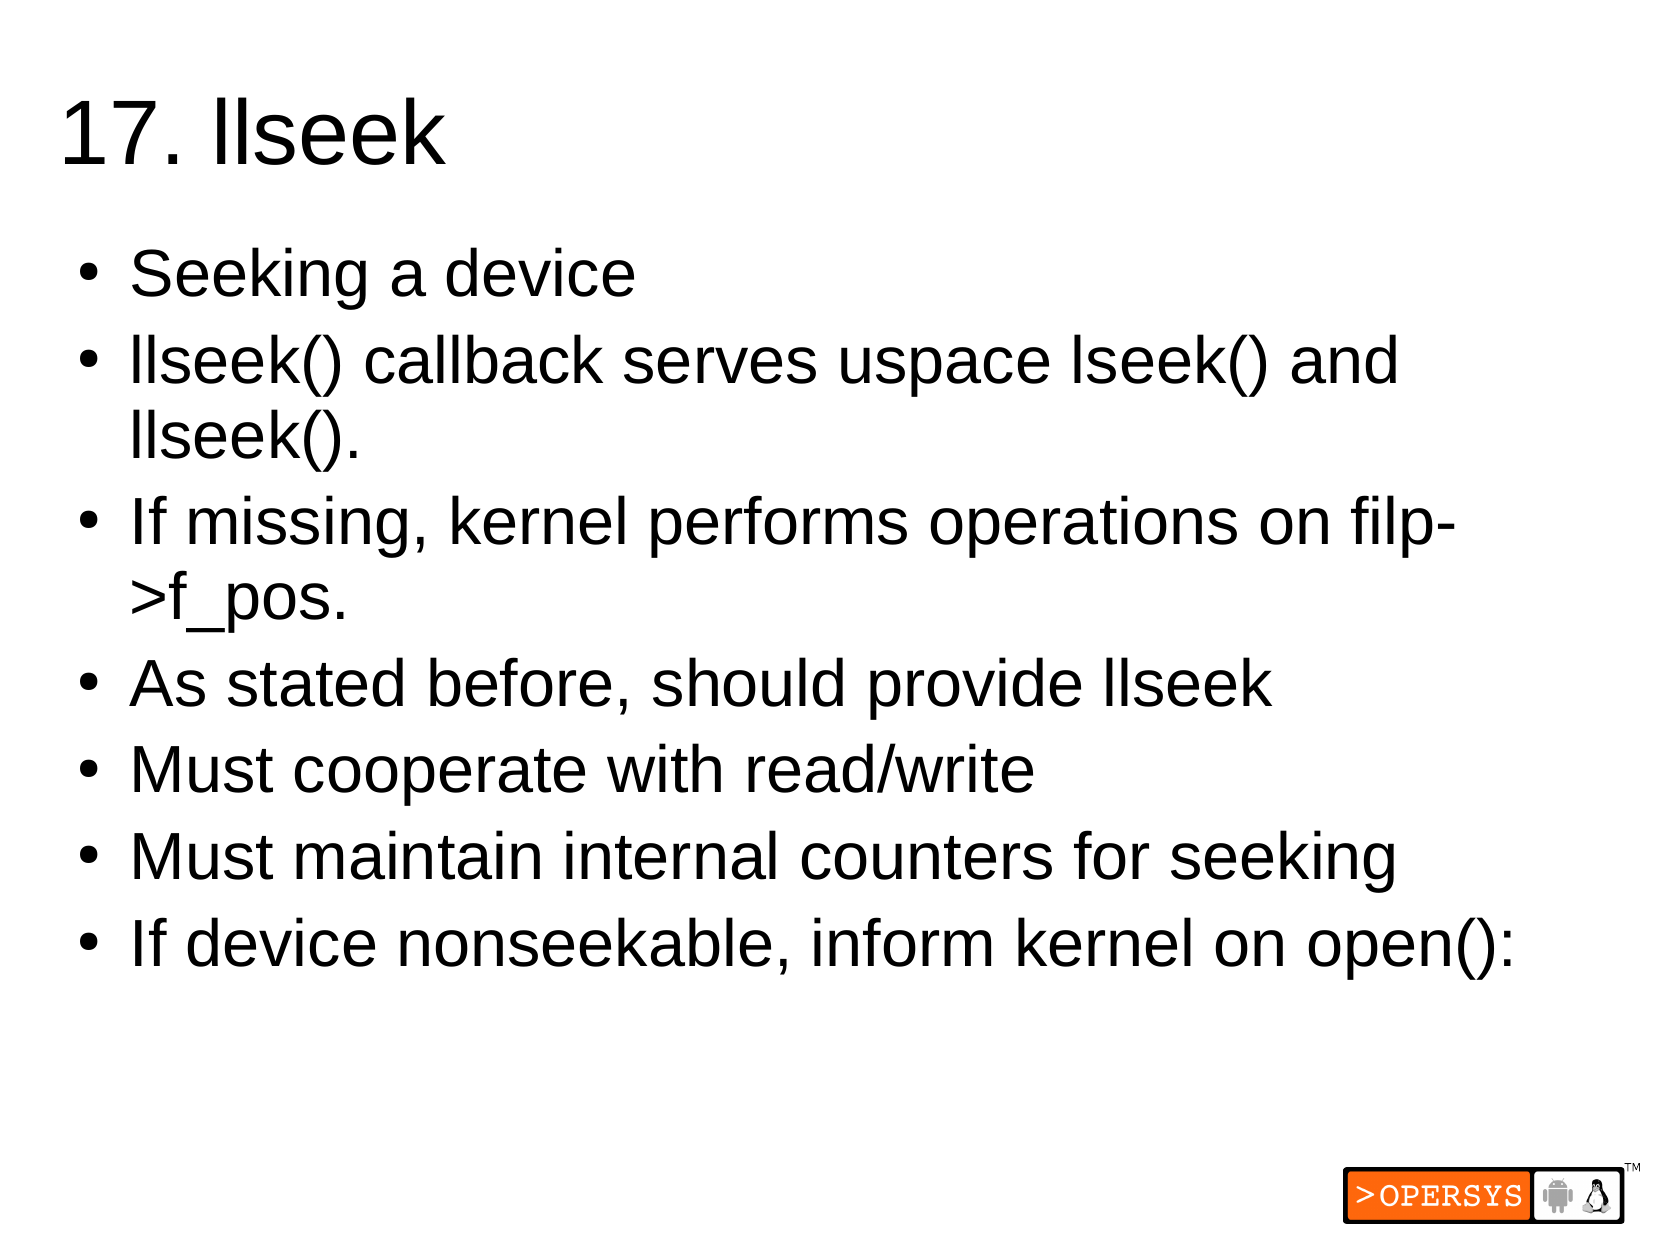

# 17. llseek
Seeking a device
llseek() callback serves uspace lseek() and llseek().
If missing, kernel performs operations on filp->f_pos.
As stated before, should provide llseek
Must cooperate with read/write
Must maintain internal counters for seeking
If device nonseekable, inform kernel on open():